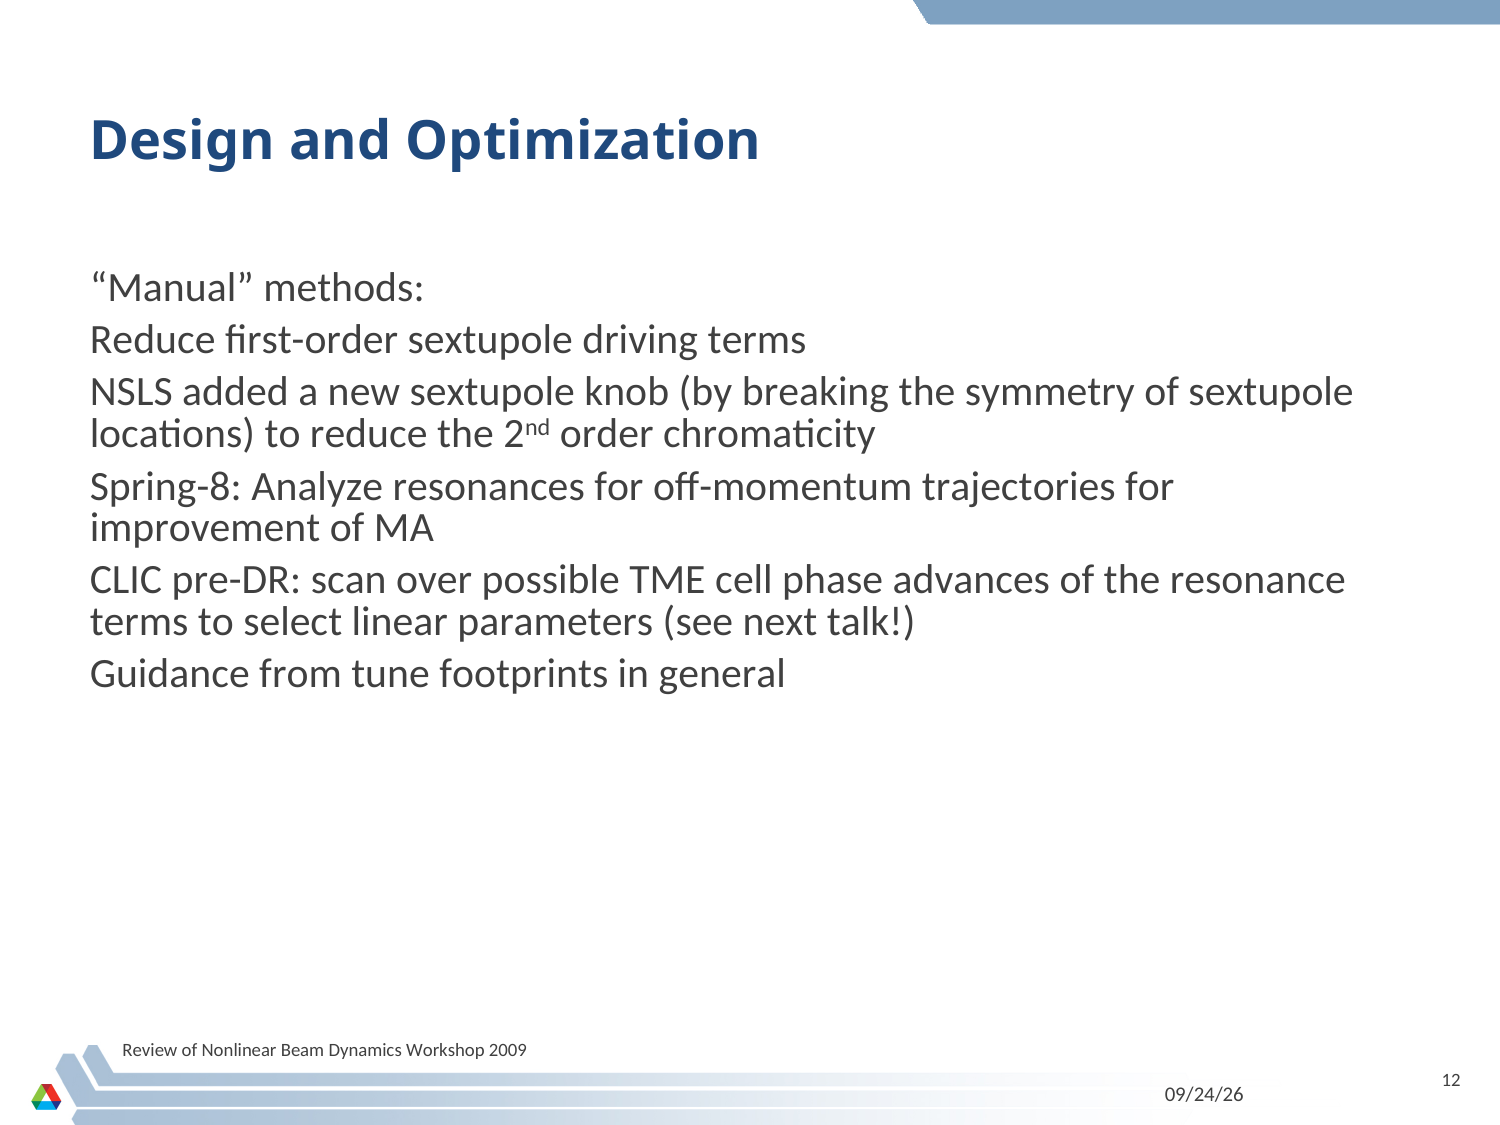

# Design and Optimization
“Manual” methods:
Reduce first-order sextupole driving terms
NSLS added a new sextupole knob (by breaking the symmetry of sextupole locations) to reduce the 2nd order chromaticity
Spring-8: Analyze resonances for off-momentum trajectories for improvement of MA
CLIC pre-DR: scan over possible TME cell phase advances of the resonance terms to select linear parameters (see next talk!)
Guidance from tune footprints in general
Review of Nonlinear Beam Dynamics Workshop 2009
12
1/13/2010